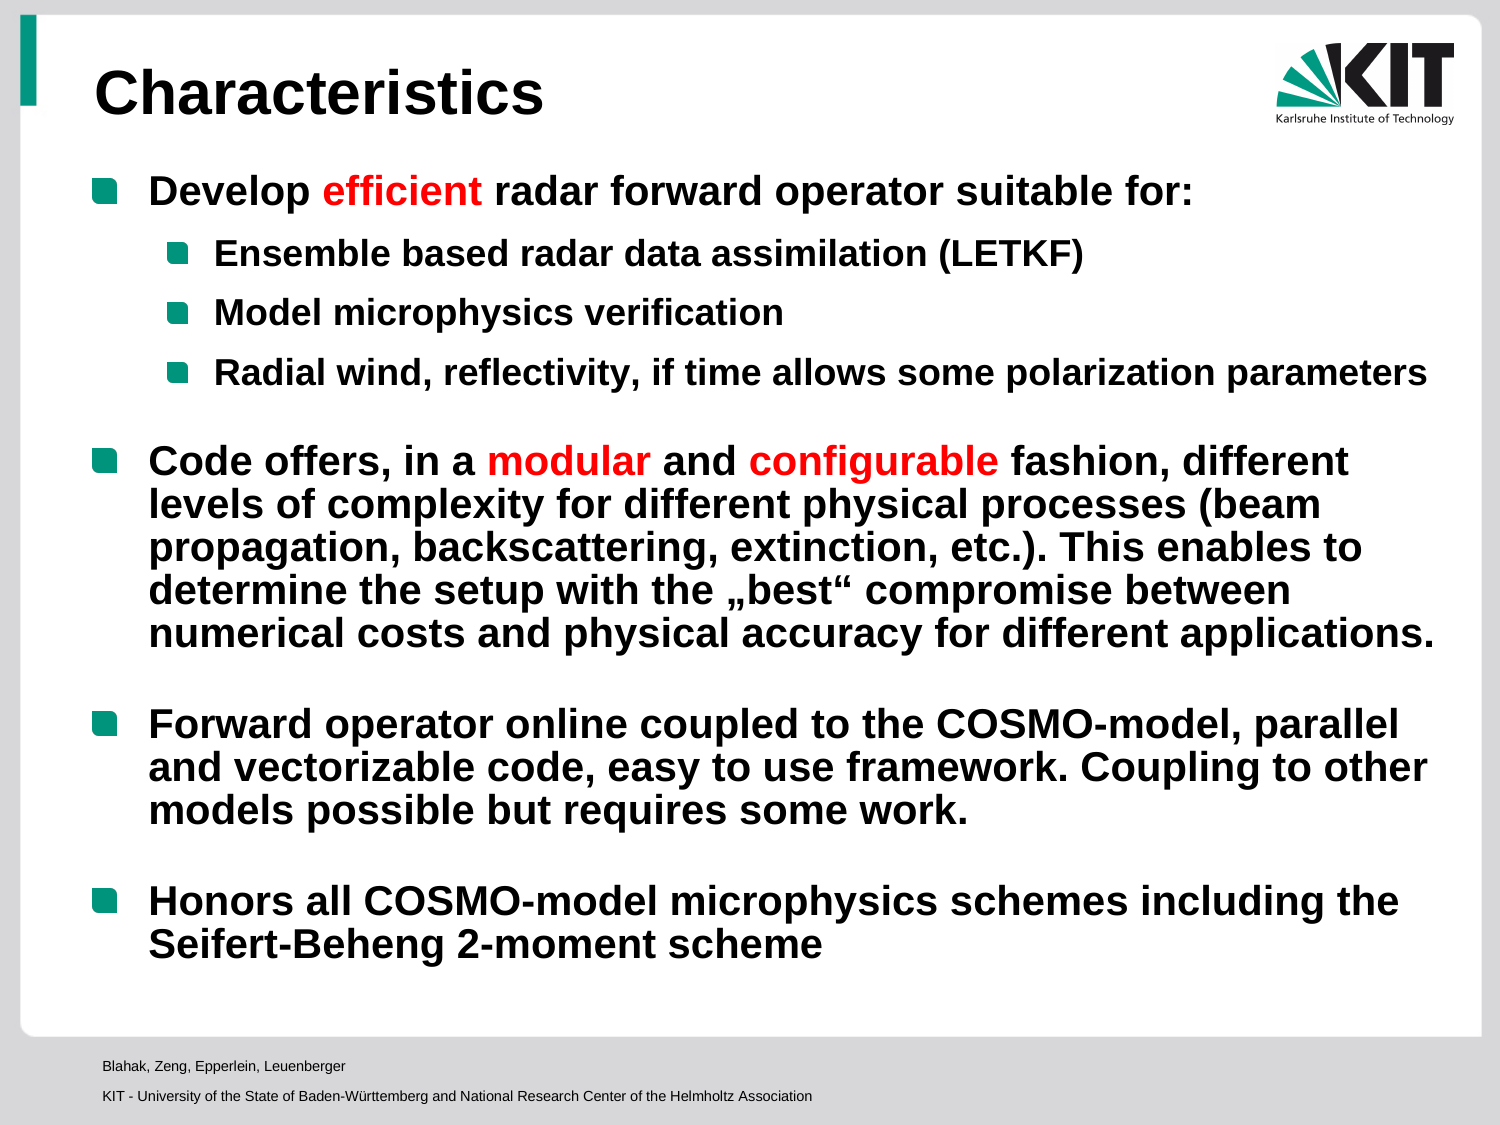

# Characteristics
Develop efficient radar forward operator suitable for:
Ensemble based radar data assimilation (LETKF)
Model microphysics verification
Radial wind, reflectivity, if time allows some polarization parameters
Code offers, in a modular and configurable fashion, different levels of complexity for different physical processes (beam propagation, backscattering, extinction, etc.). This enables to determine the setup with the „best“ compromise between numerical costs and physical accuracy for different applications.
Forward operator online coupled to the COSMO-model, parallel and vectorizable code, easy to use framework. Coupling to other models possible but requires some work.
Honors all COSMO-model microphysics schemes including the Seifert-Beheng 2-moment scheme
KIT - University of the State of Baden-Württemberg and National Research Center of the Helmholtz Association